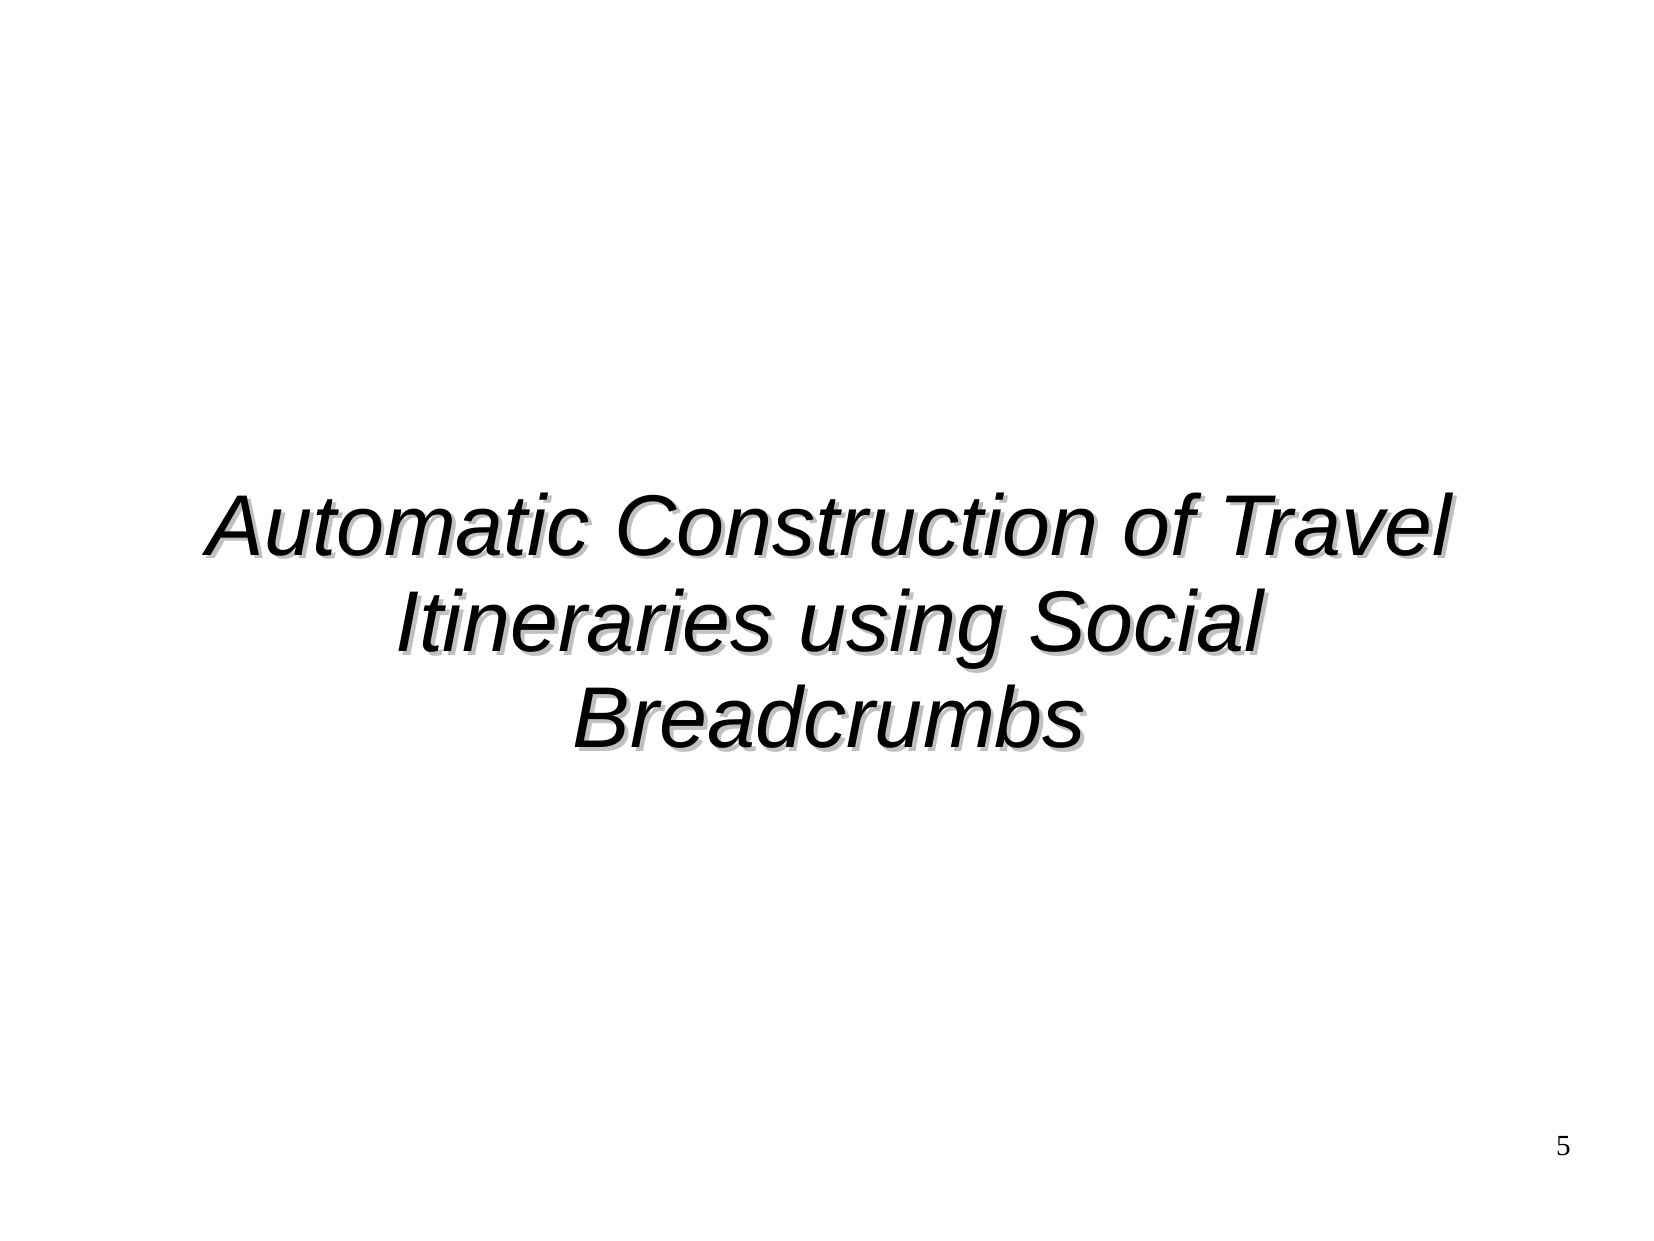

Automatic Construction of Travel Itineraries using Social Breadcrumbs
5